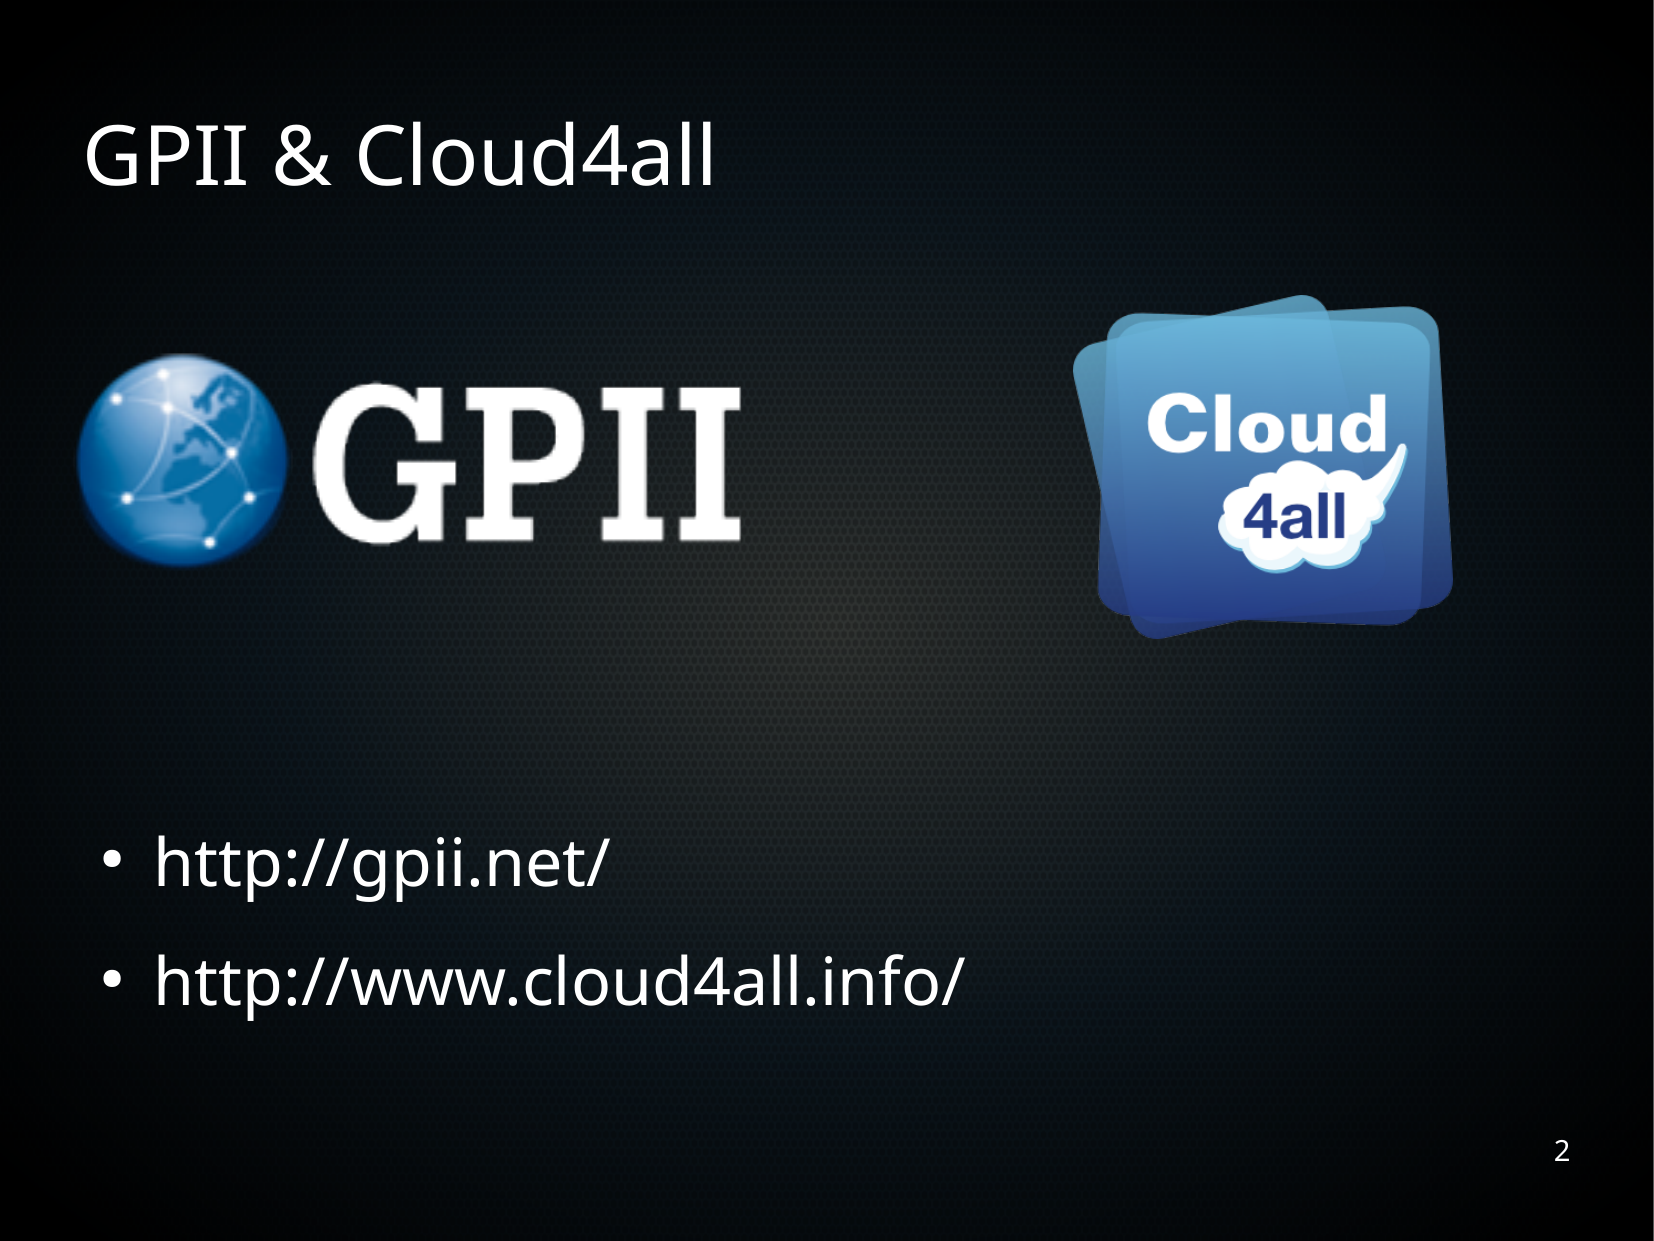

# GPII & Cloud4all
http://gpii.net/
http://www.cloud4all.info/
2